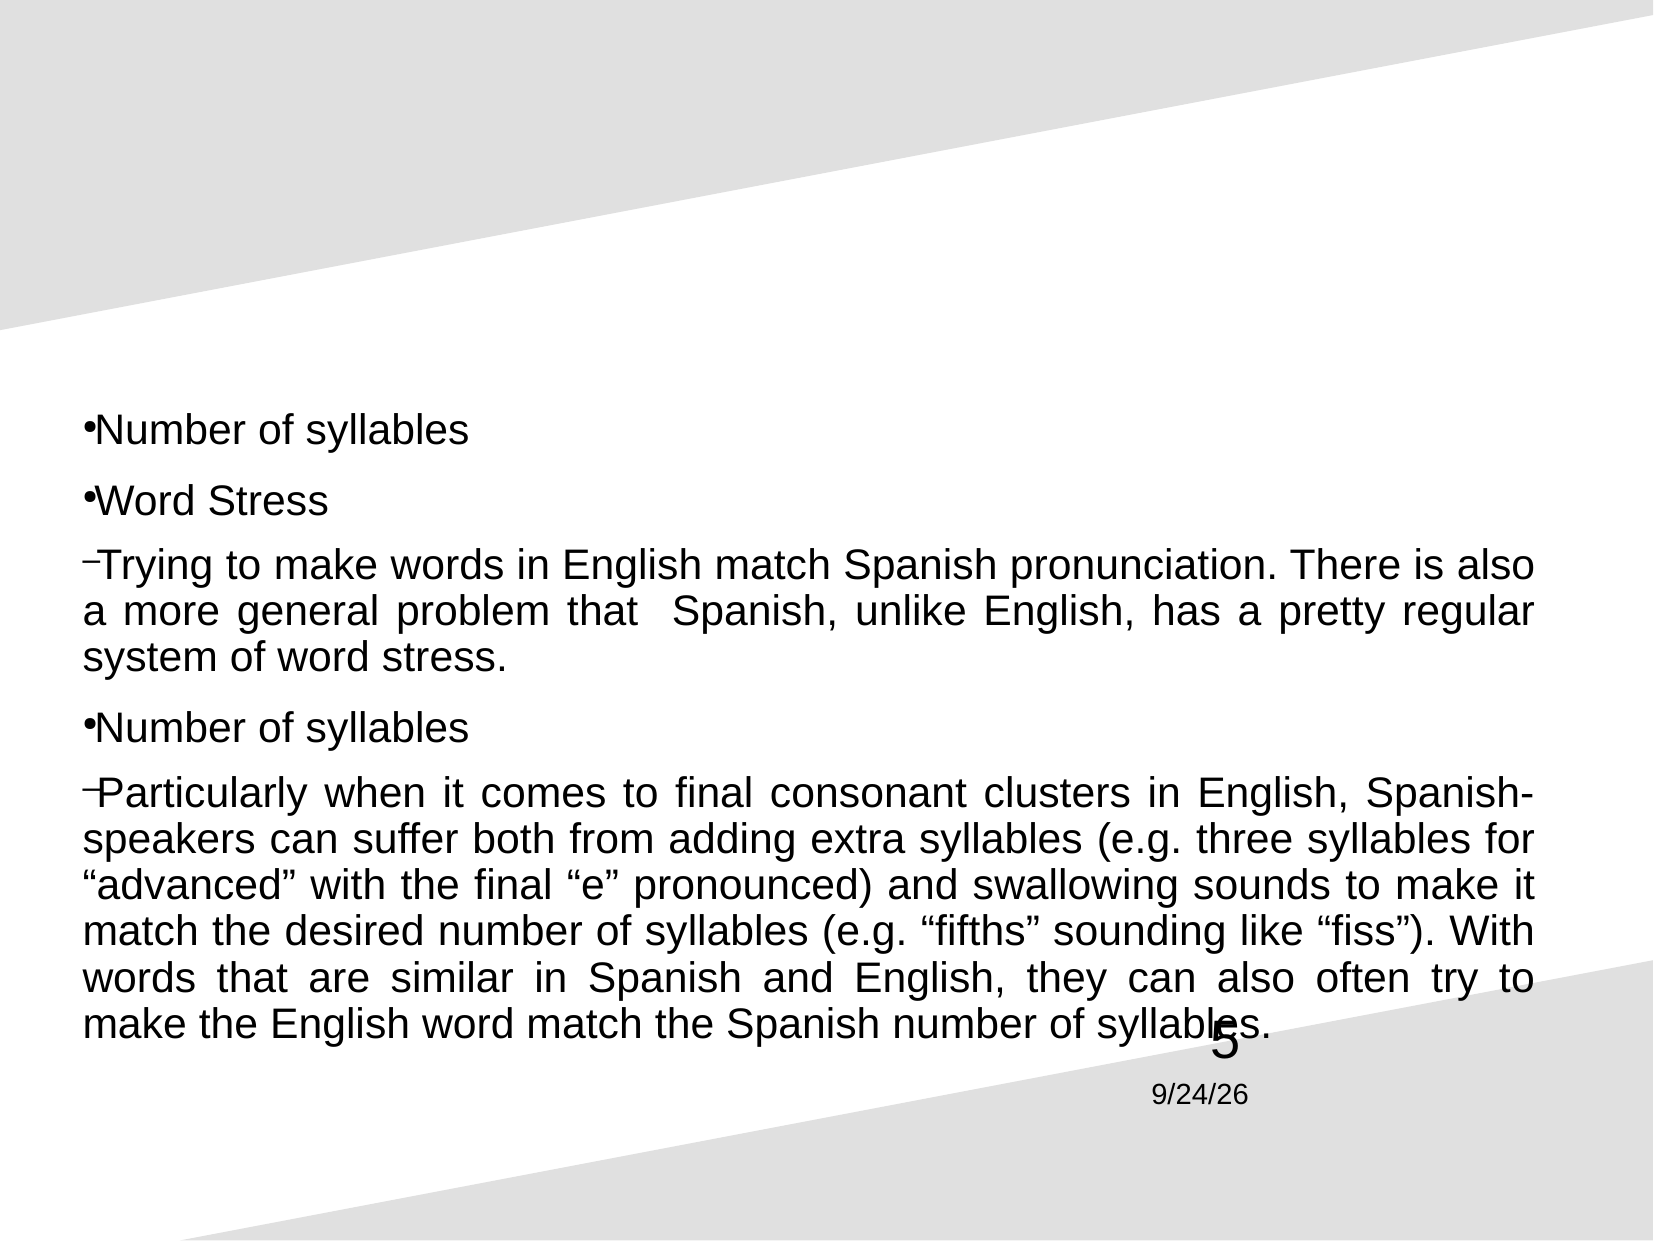

#
Number of syllables
Word Stress
Trying to make words in English match Spanish pronunciation. There is also a more general problem that Spanish, unlike English, has a pretty regular system of word stress.
Number of syllables
Particularly when it comes to final consonant clusters in English, Spanish-speakers can suffer both from adding extra syllables (e.g. three syllables for “advanced” with the final “e” pronounced) and swallowing sounds to make it match the desired number of syllables (e.g. “fifths” sounding like “fiss”). With words that are similar in Spanish and English, they can also often try to make the English word match the Spanish number of syllables.